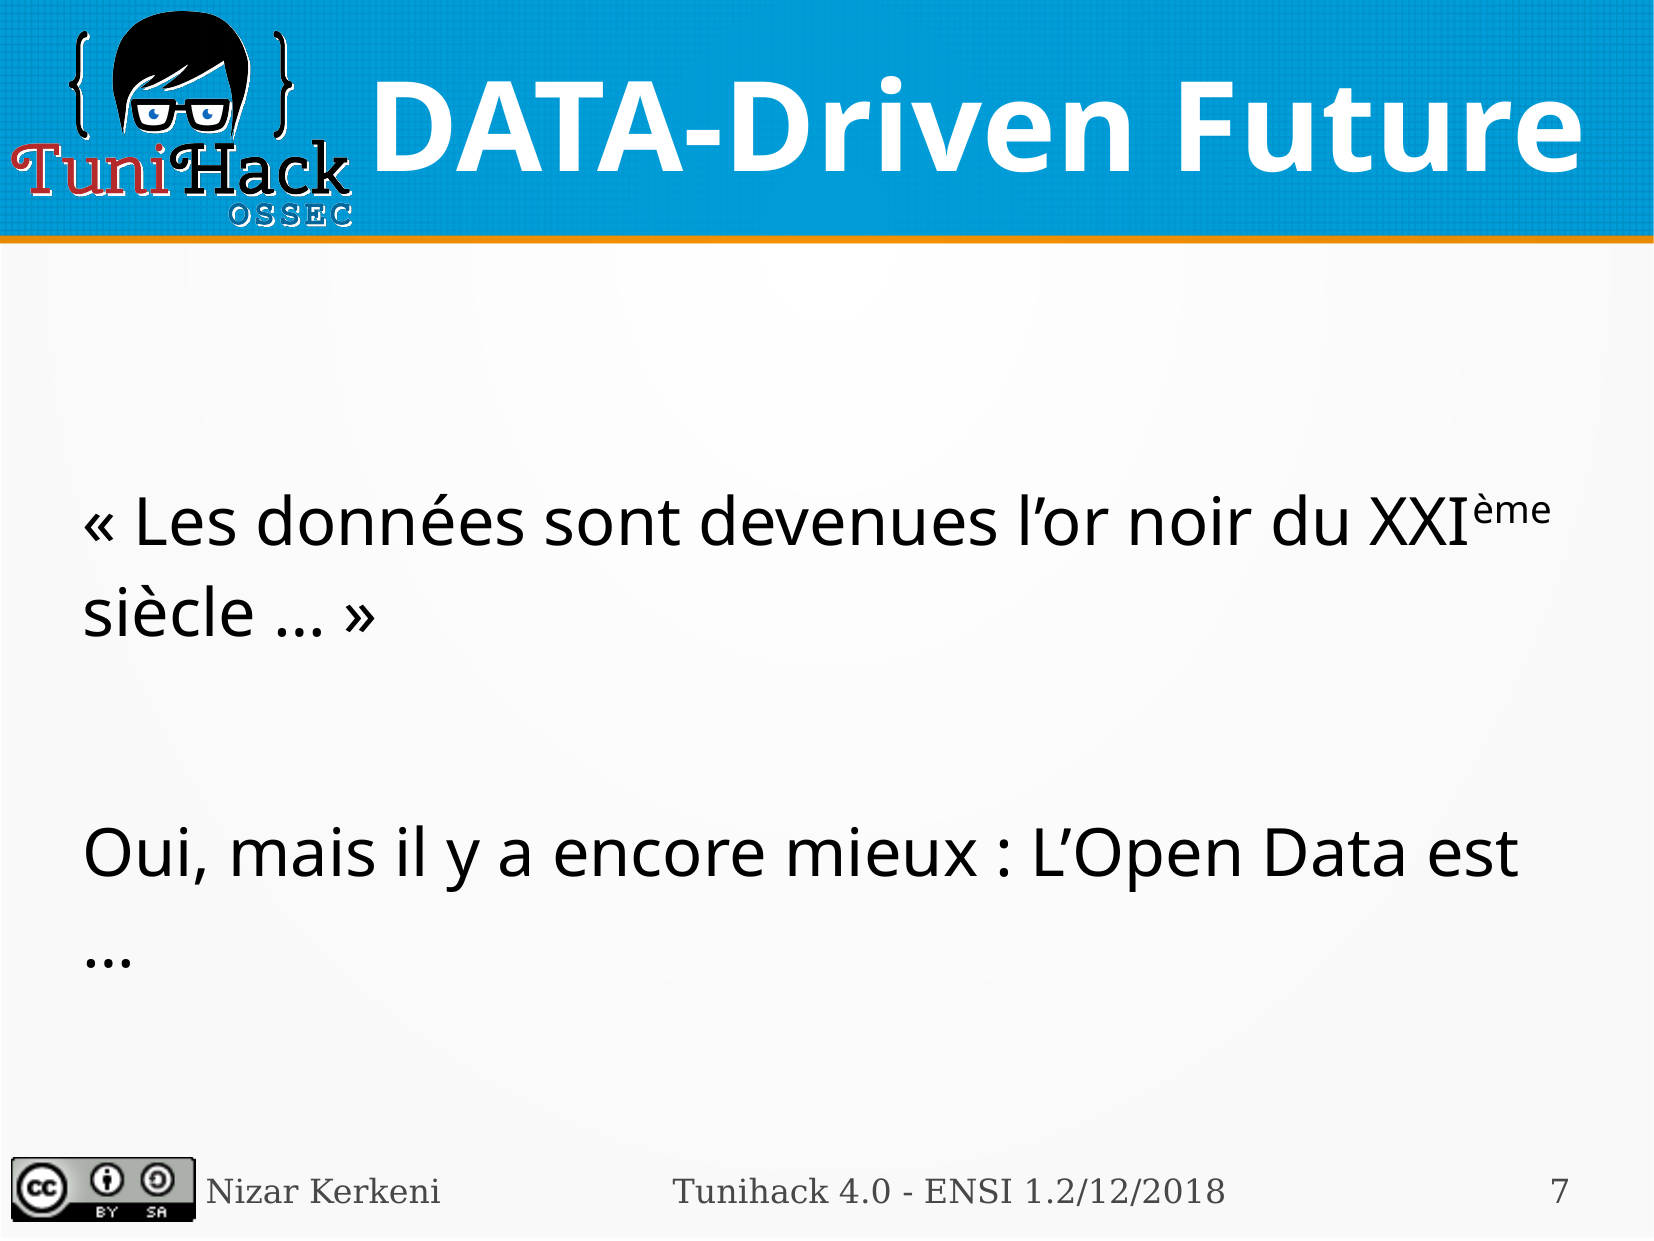

# DATA-Driven Future
« Les données sont devenues l’or noir du XXIème siècle … »
Oui, mais il y a encore mieux : L’Open Data est …
 Nizar Kerkeni
Tunihack 4.0 - ENSI 1.2/12/2018
7